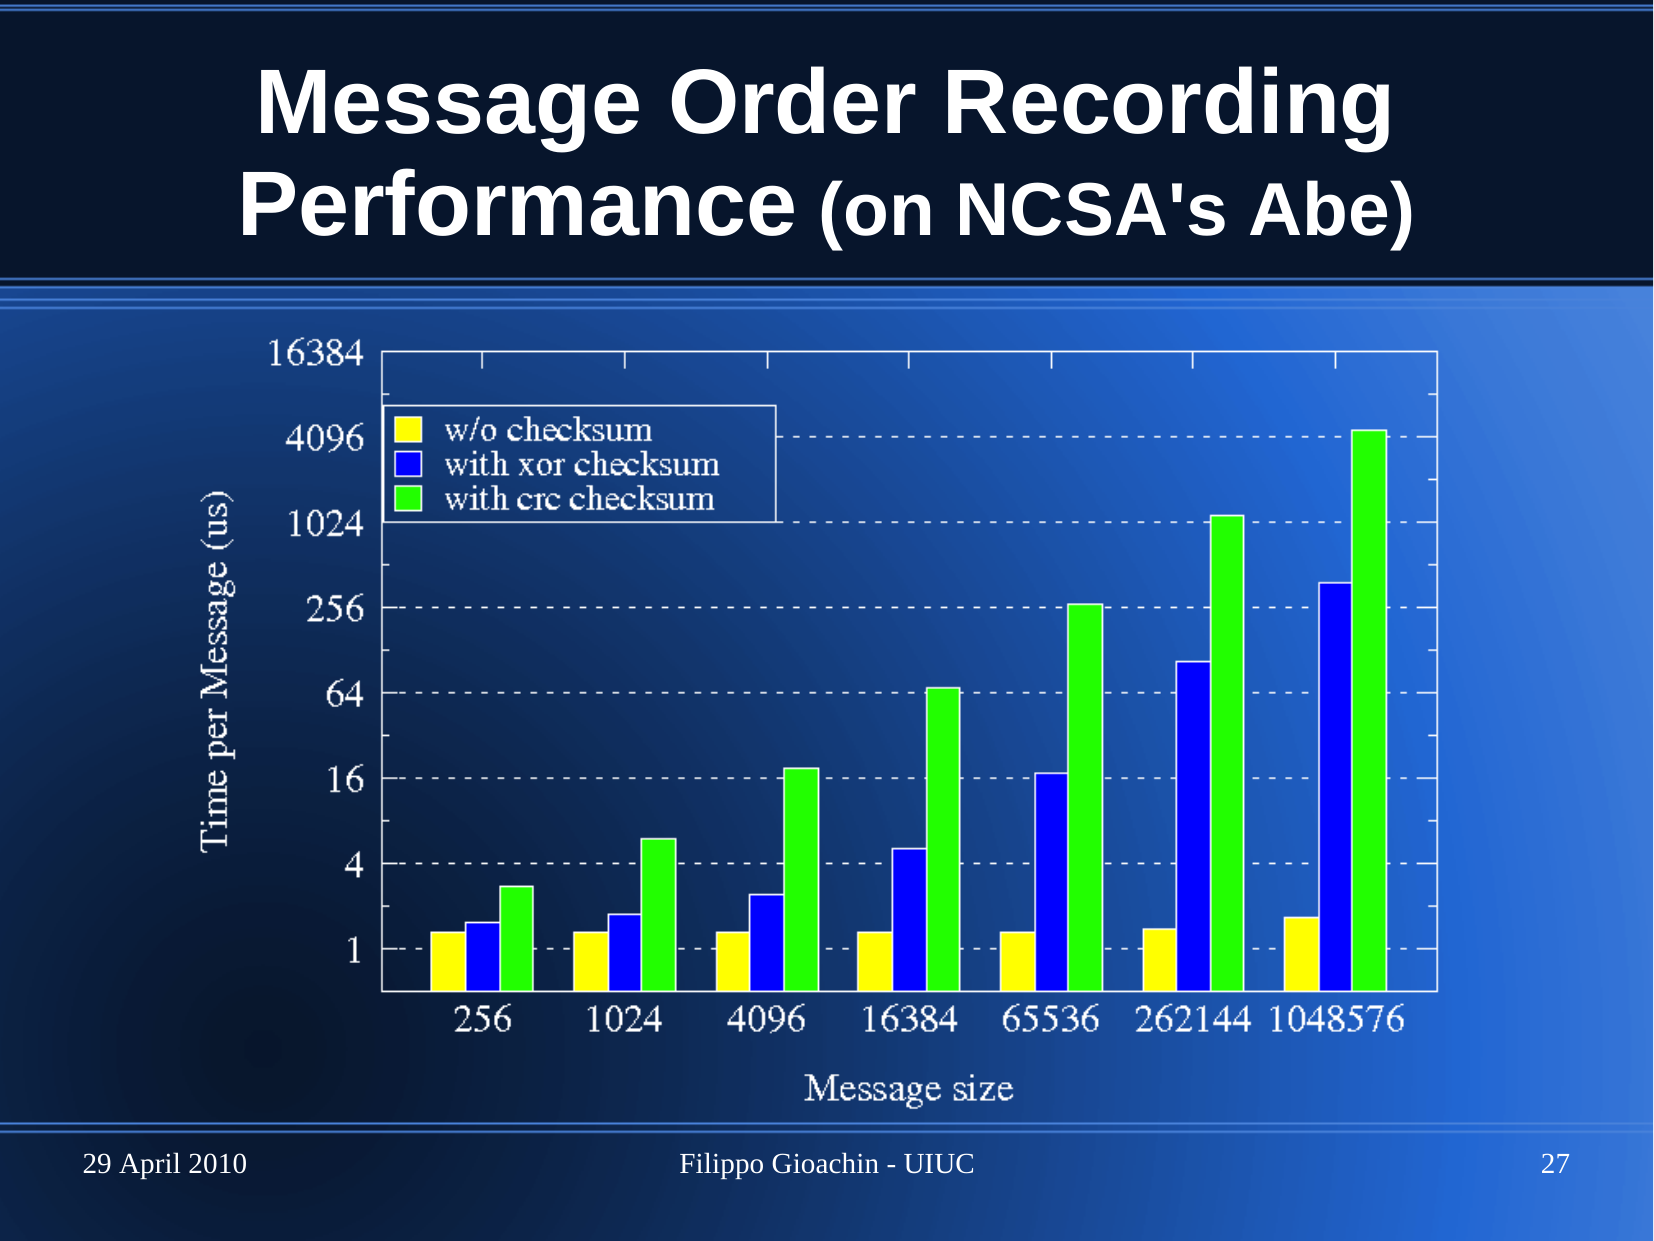

# Message Order Recording Performance (on NCSA's Abe)
29 April 2010
Filippo Gioachin - UIUC
27